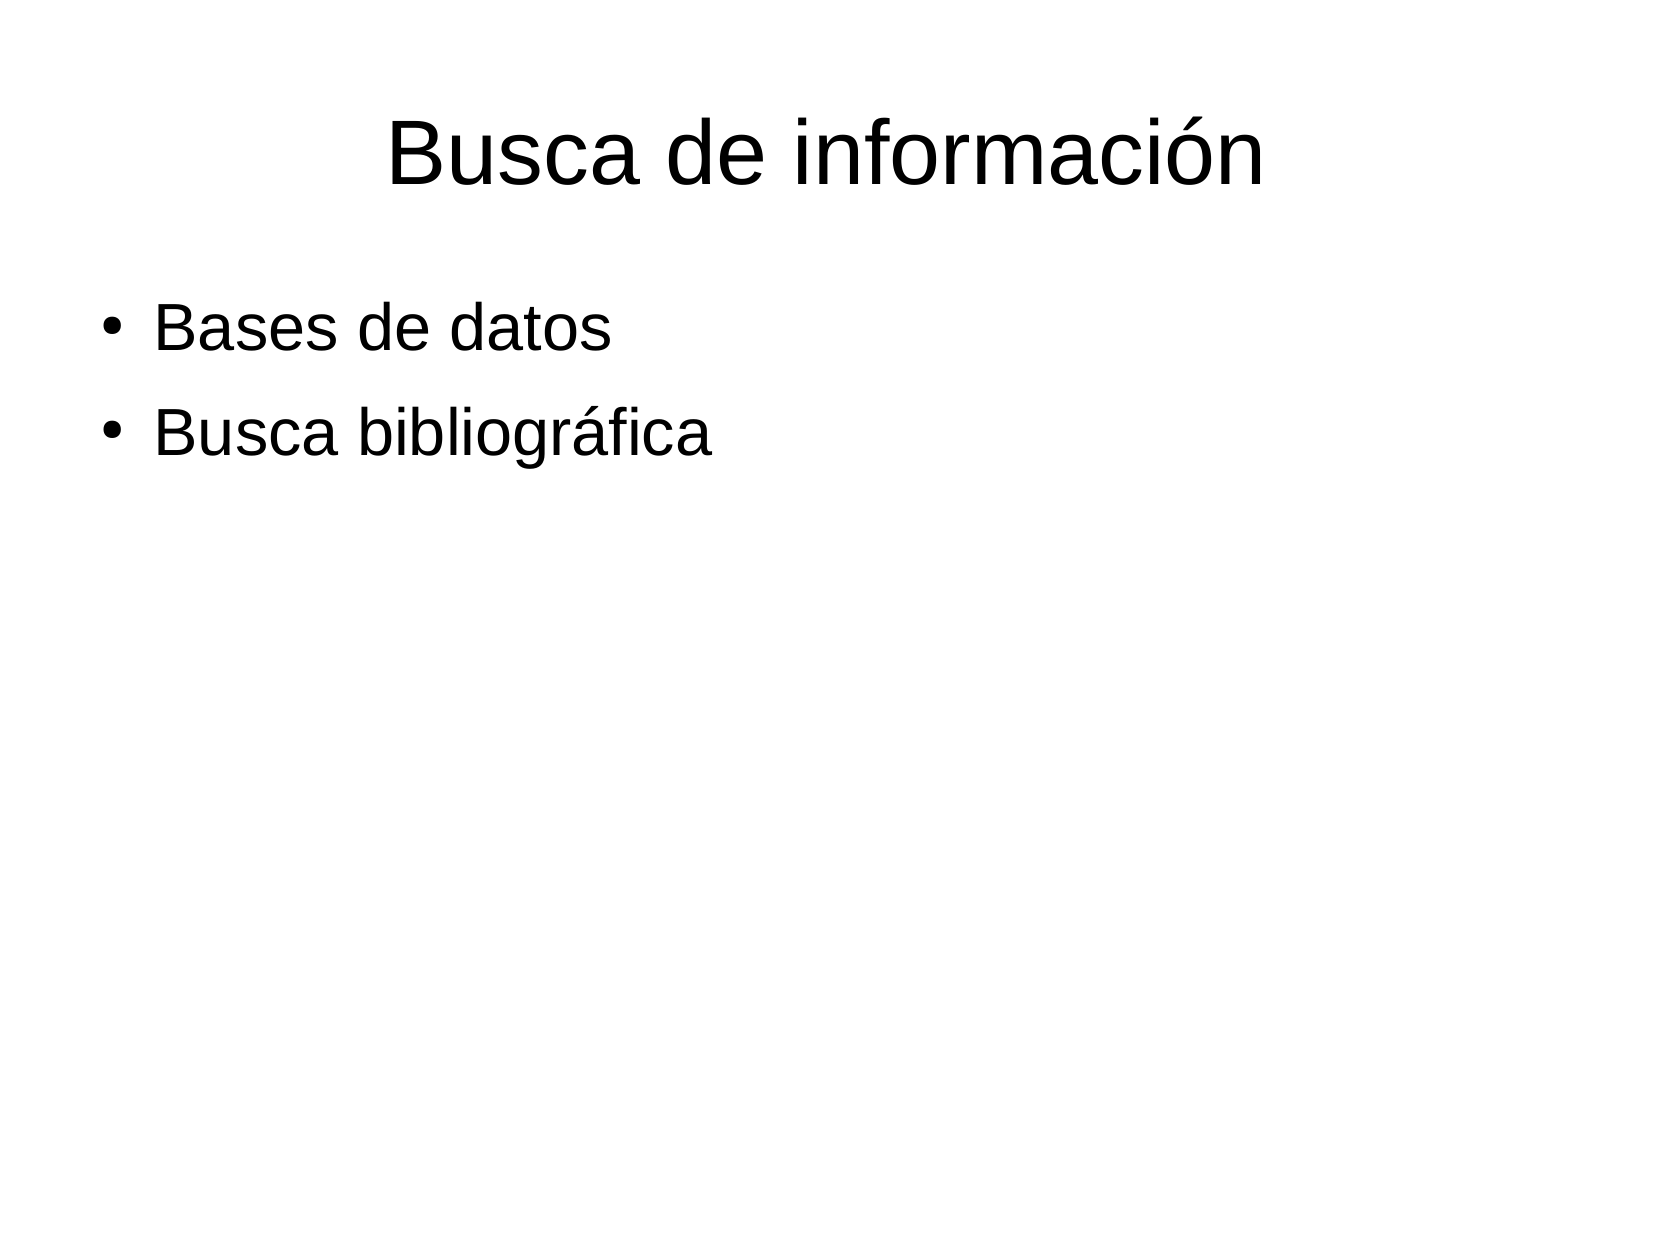

# Busca de información
Bases de datos
Busca bibliográfica